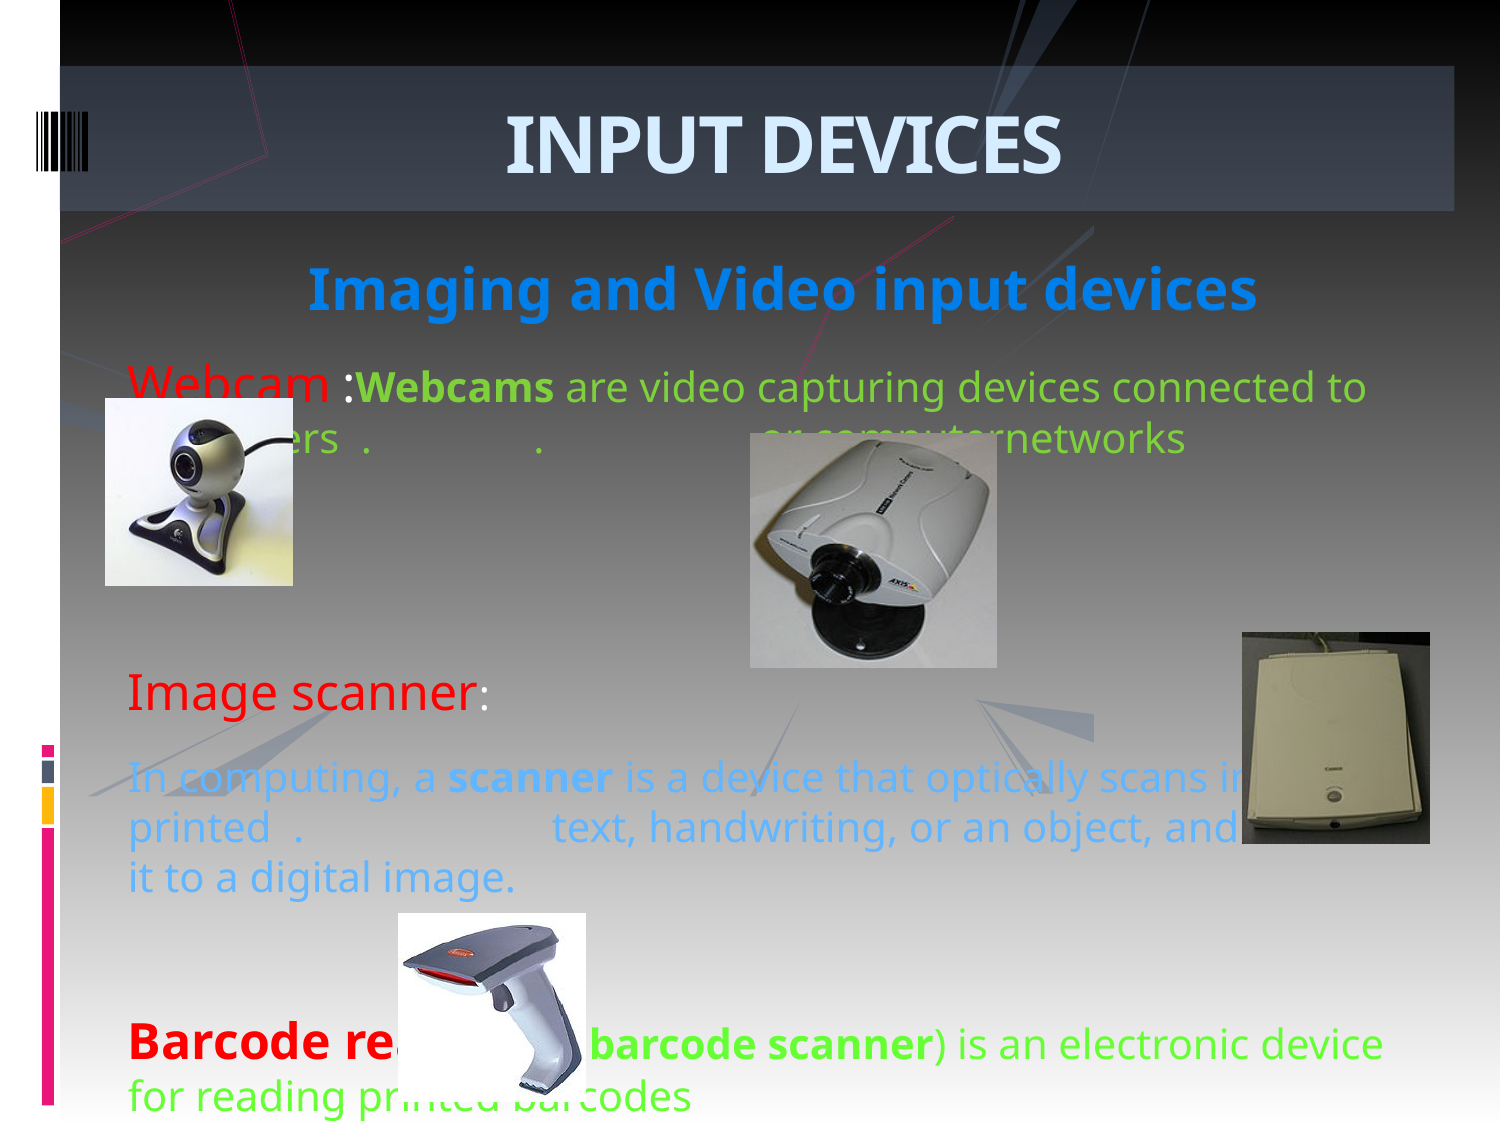

INPUT DEVICES
# Imaging and Video input devices
Webcam :Webcams are video capturing devices connected to computers . . or computernetworks
Image scanner:
In computing, a scanner is a device that optically scans images, printed . text, handwriting, or an object, and converts it to a digital image.
Barcode reader (or barcode scanner) is an electronic device for reading printed barcodes